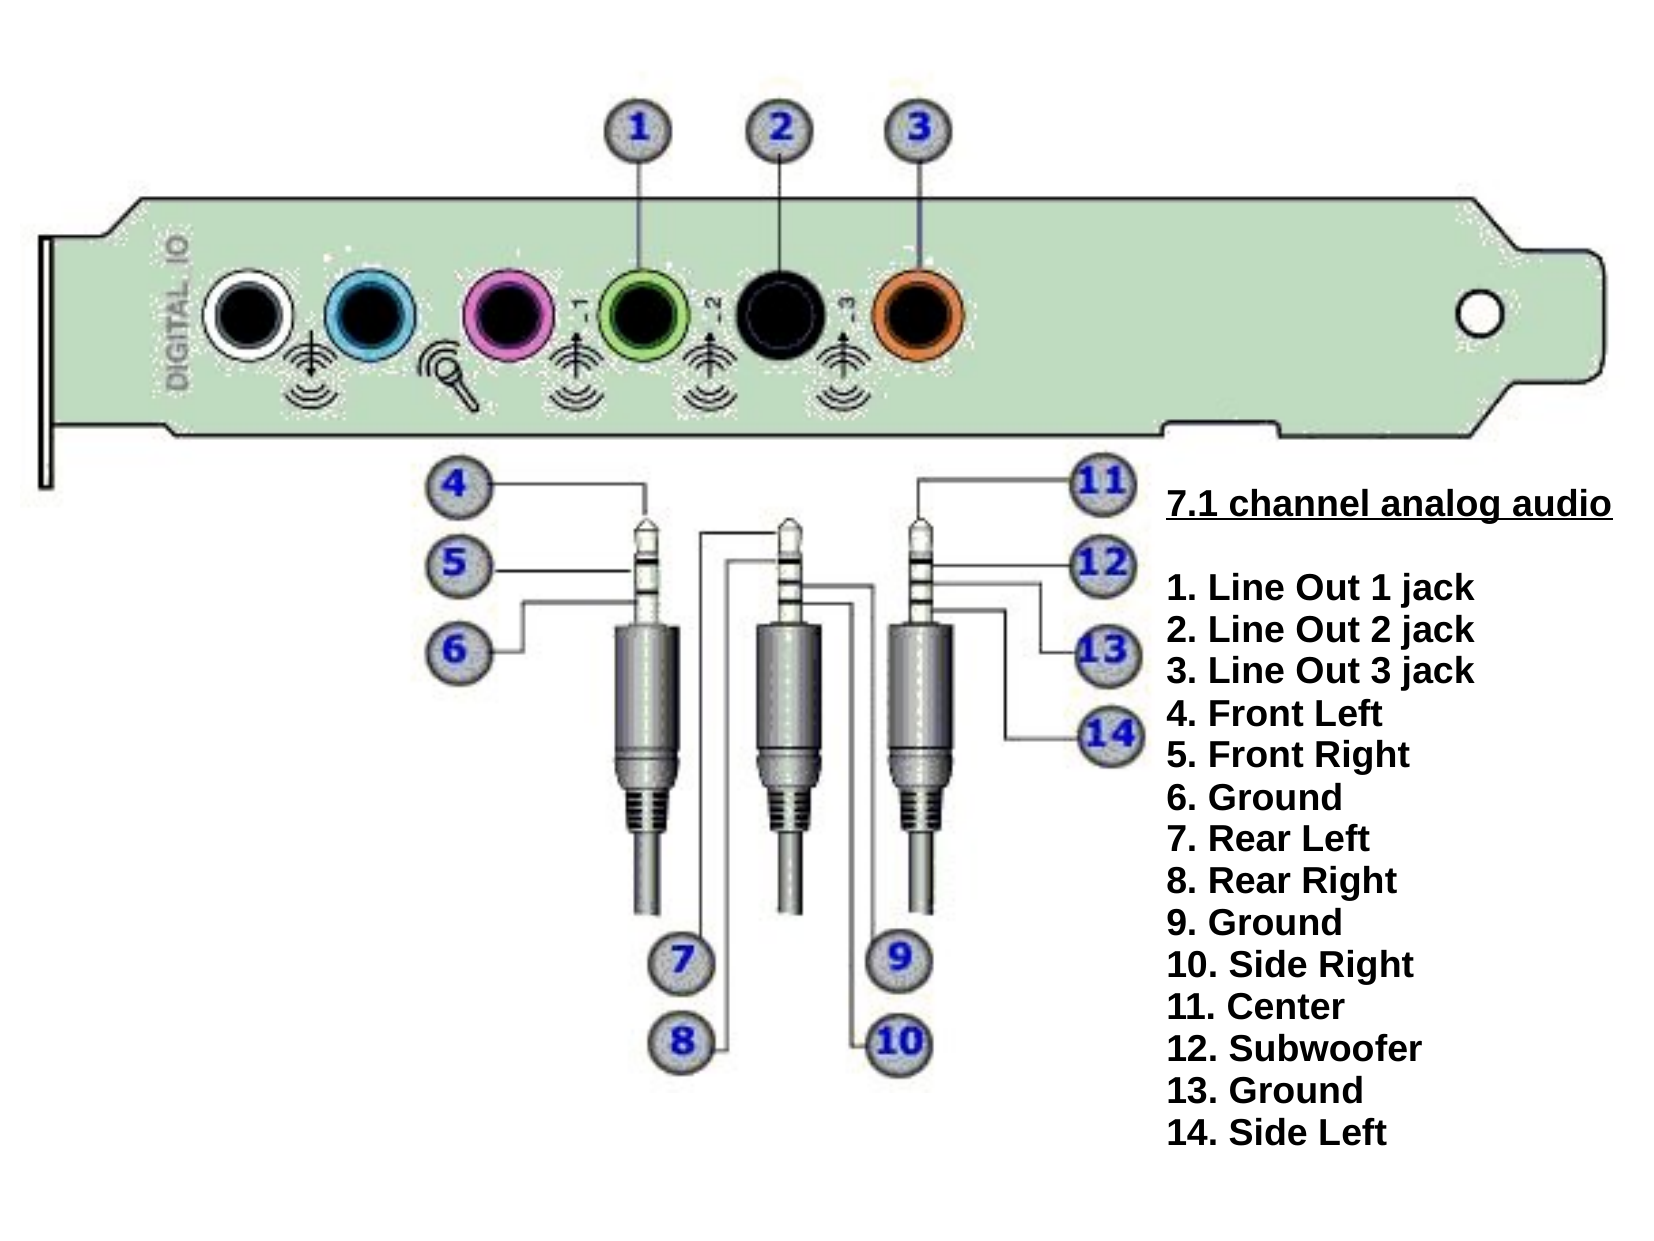

7.1 channel analog audio
1. Line Out 1 jack
2. Line Out 2 jack
3. Line Out 3 jack
4. Front Left
5. Front Right
6. Ground
7. Rear Left
8. Rear Right
9. Ground
10. Side Right
11. Center
12. Subwoofer
13. Ground
14. Side Left